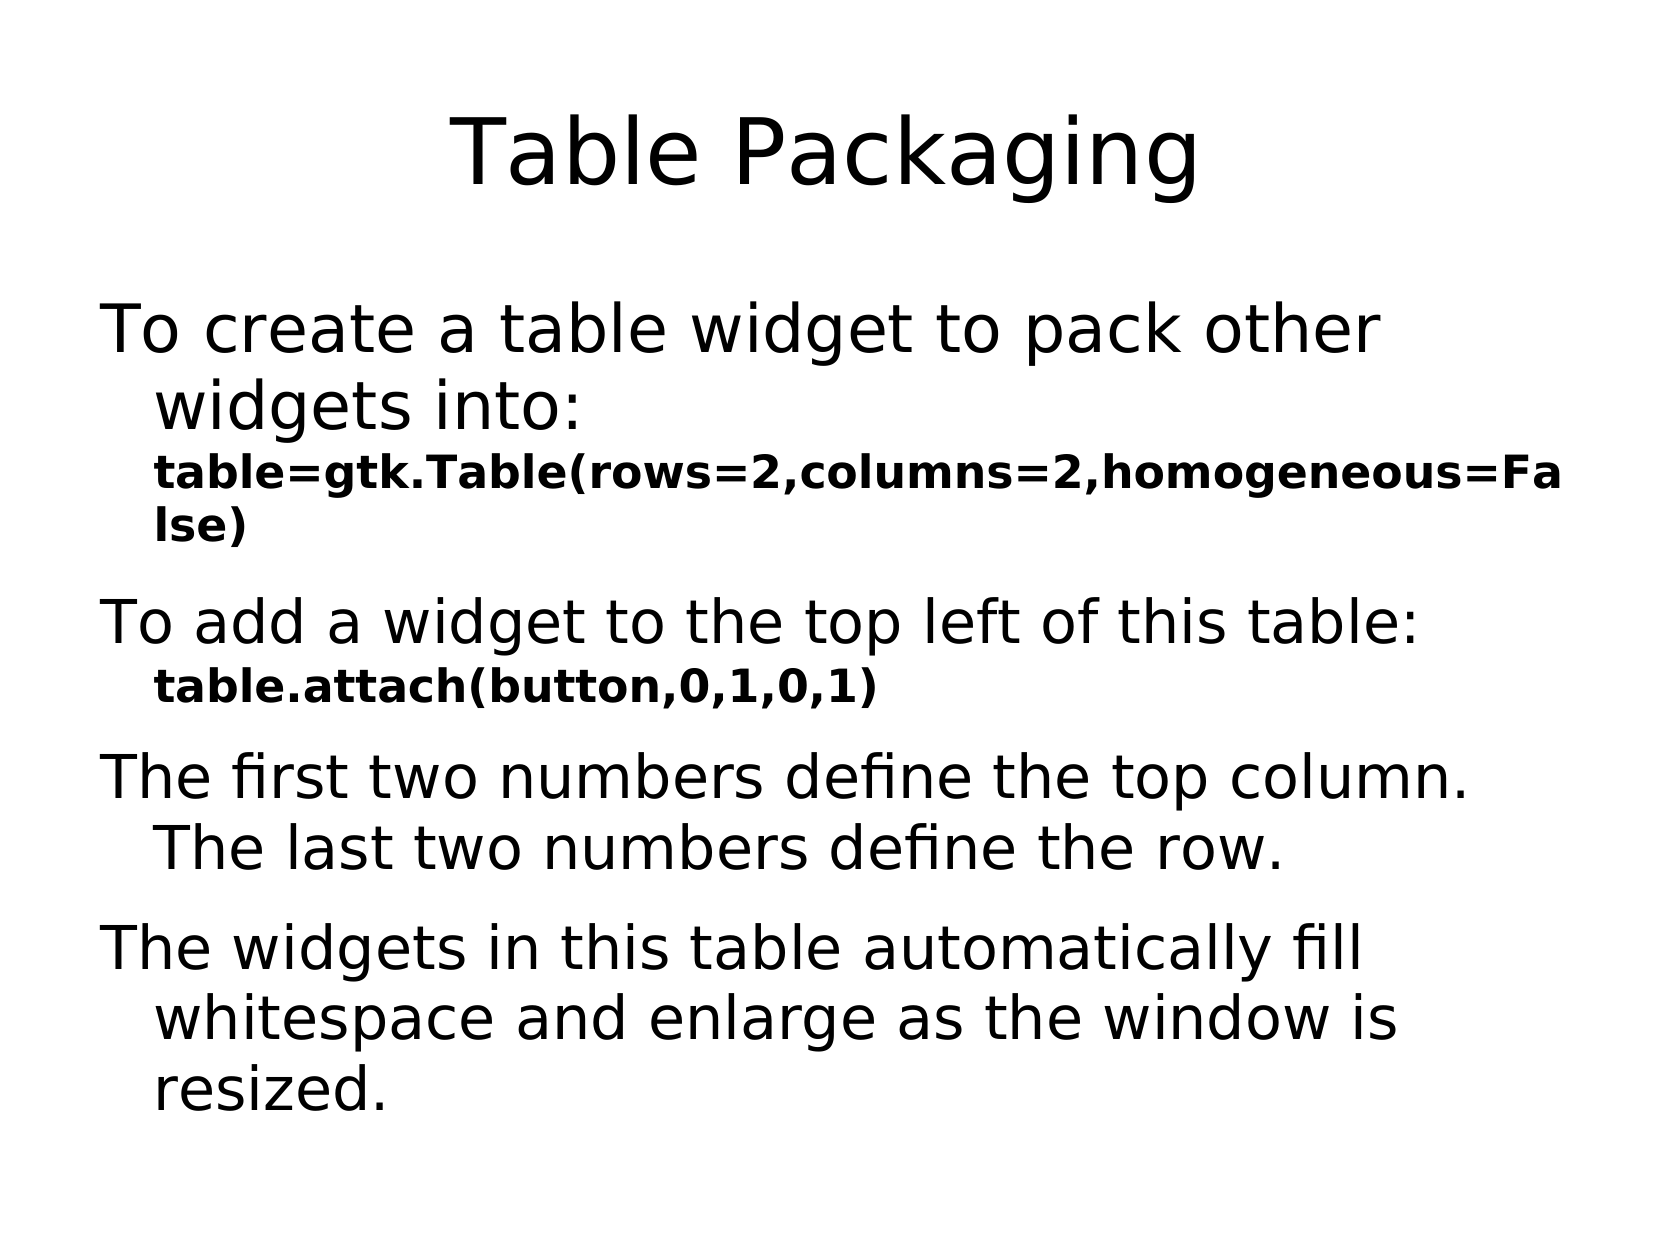

# Table Packaging
To create a table widget to pack other widgets into: table=gtk.Table(rows=2,columns=2,homogeneous=False)
To add a widget to the top left of this table: table.attach(button,0,1,0,1)
The first two numbers define the top column. The last two numbers define the row.
The widgets in this table automatically fill whitespace and enlarge as the window is resized.